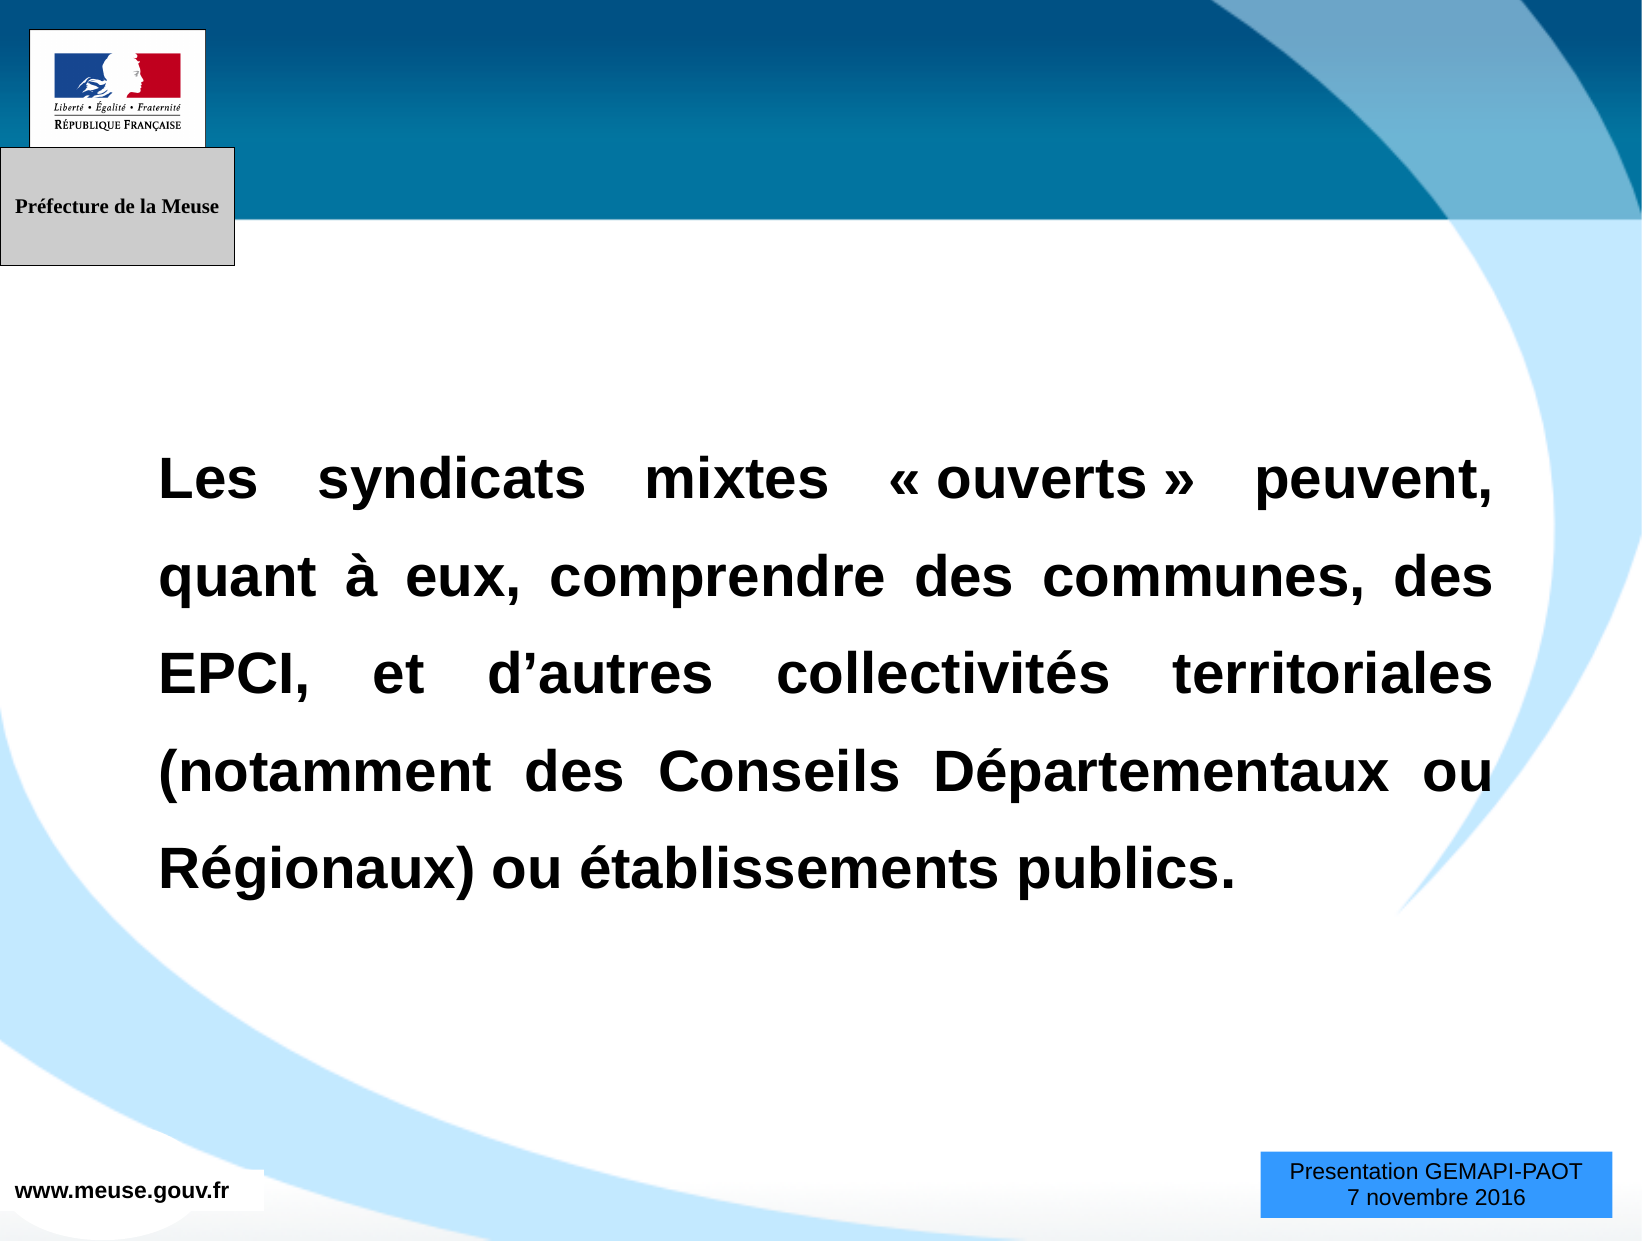

# Les syndicats mixtes « ouverts » peuvent, quant à eux, comprendre des communes, des EPCI, et d’autres collectivités territoriales (notamment des Conseils Départementaux ou Régionaux) ou établissements publics.